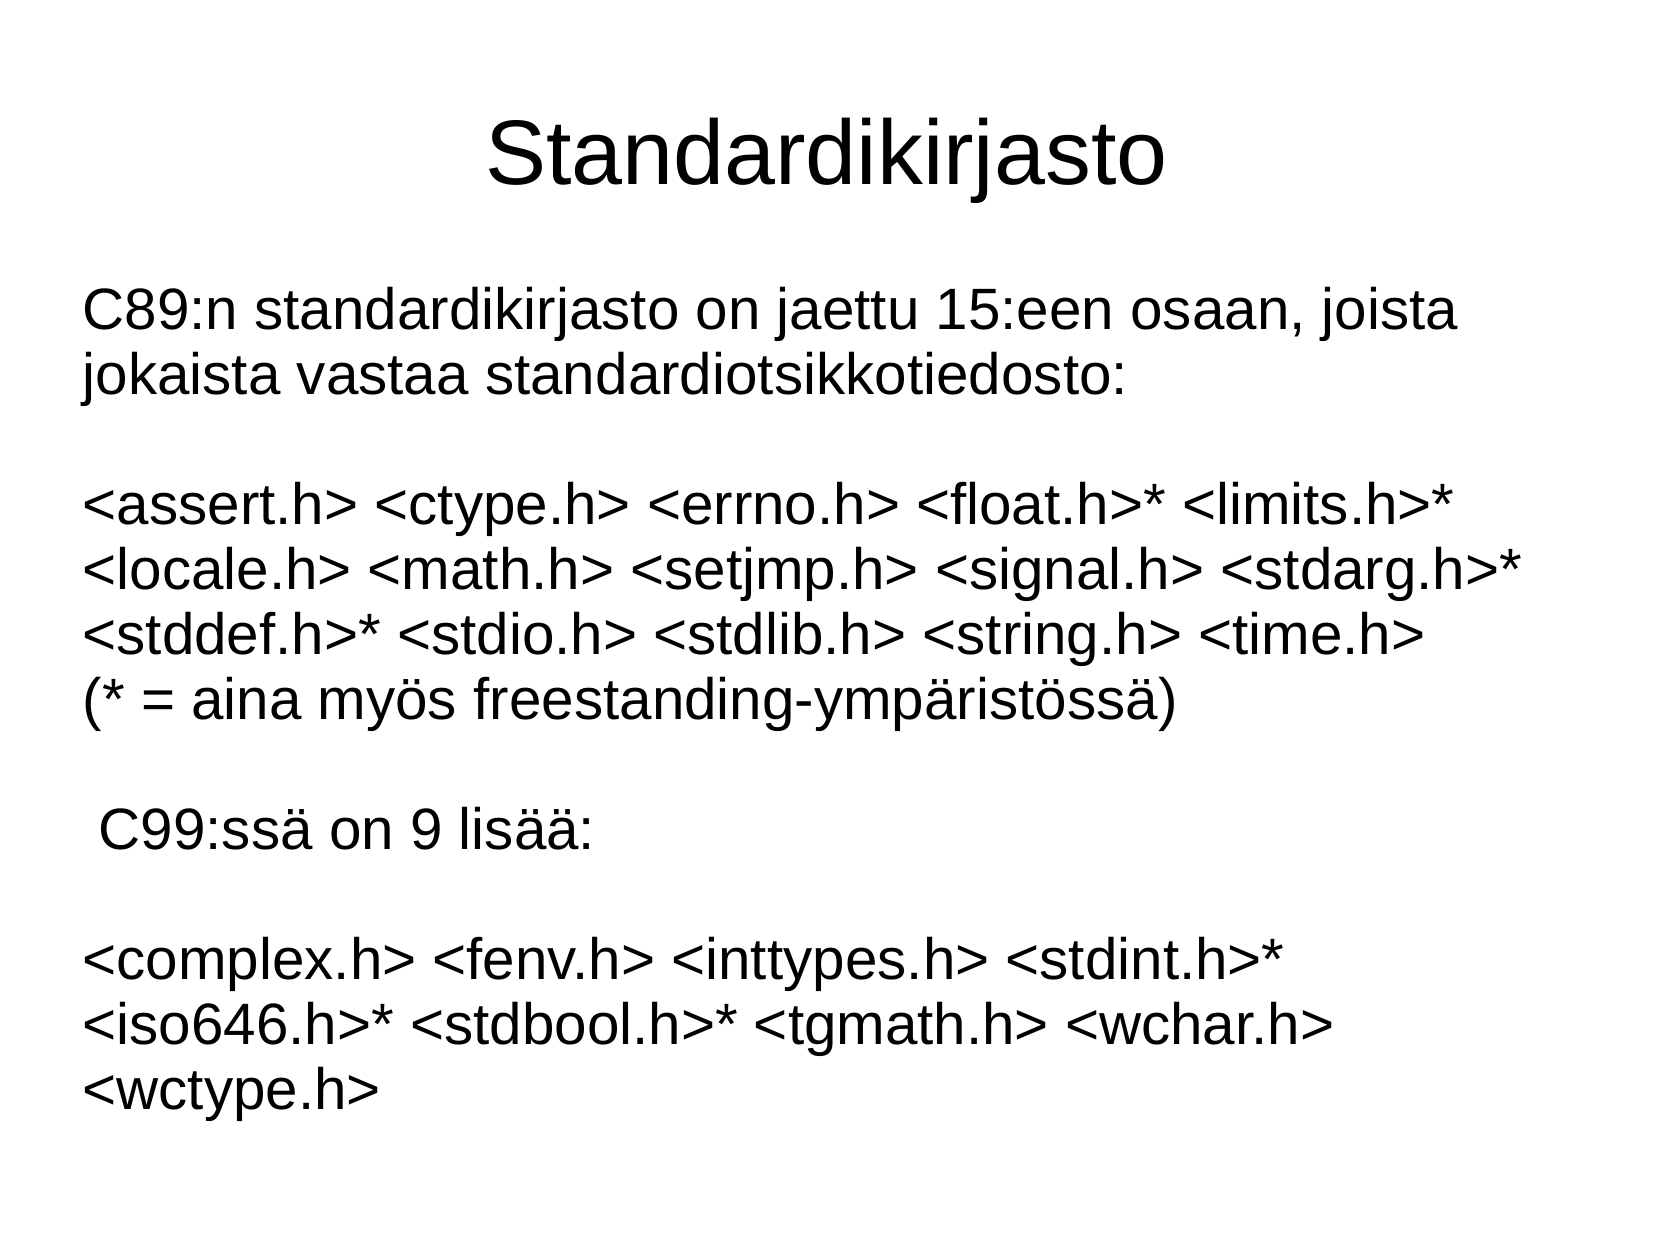

# Standardikirjasto
C89:n standardikirjasto on jaettu 15:een osaan, joista jokaista vastaa standardiotsikkotiedosto:
<assert.h> <ctype.h> <errno.h> <float.h>* <limits.h>* <locale.h> <math.h> <setjmp.h> <signal.h> <stdarg.h>* <stddef.h>* <stdio.h> <stdlib.h> <string.h> <time.h>
(* = aina myös freestanding-ympäristössä)
 C99:ssä on 9 lisää:
<complex.h> <fenv.h> <inttypes.h> <stdint.h>* <iso646.h>* <stdbool.h>* <tgmath.h> <wchar.h> <wctype.h>